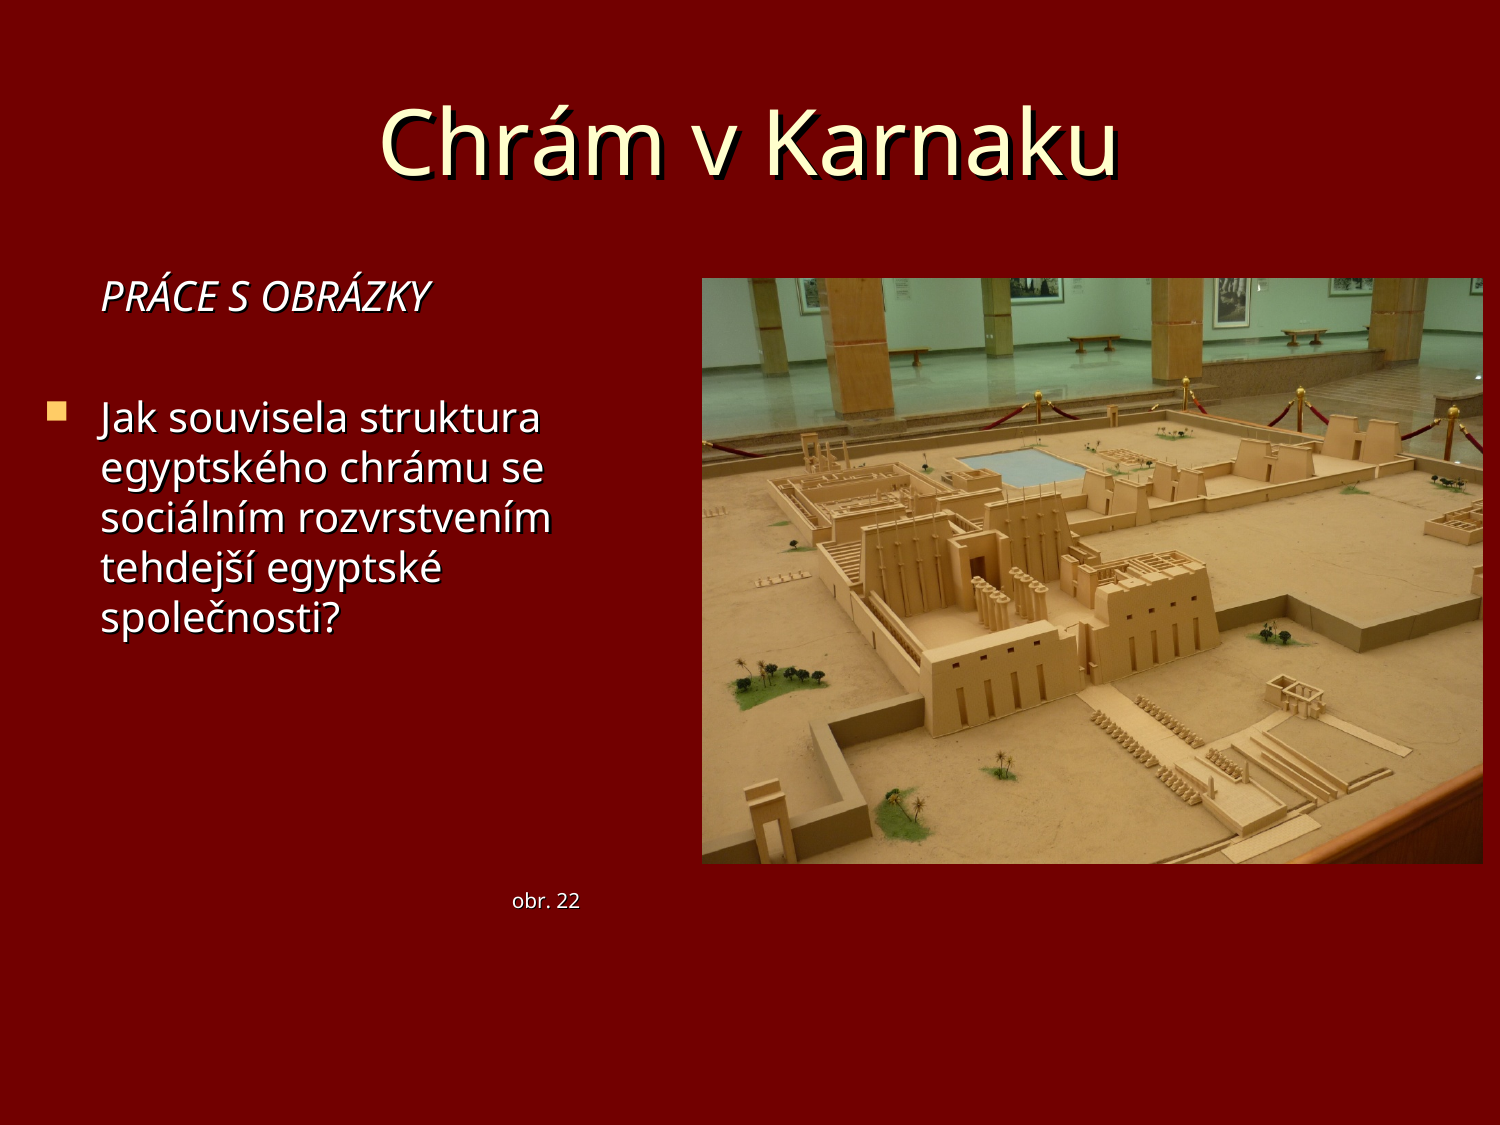

# Chrám v Karnaku
	PRÁCE S OBRÁZKY
Jak souvisela struktura egyptského chrámu se sociálním rozvrstvením tehdejší egyptské společnosti?
 obr. 22